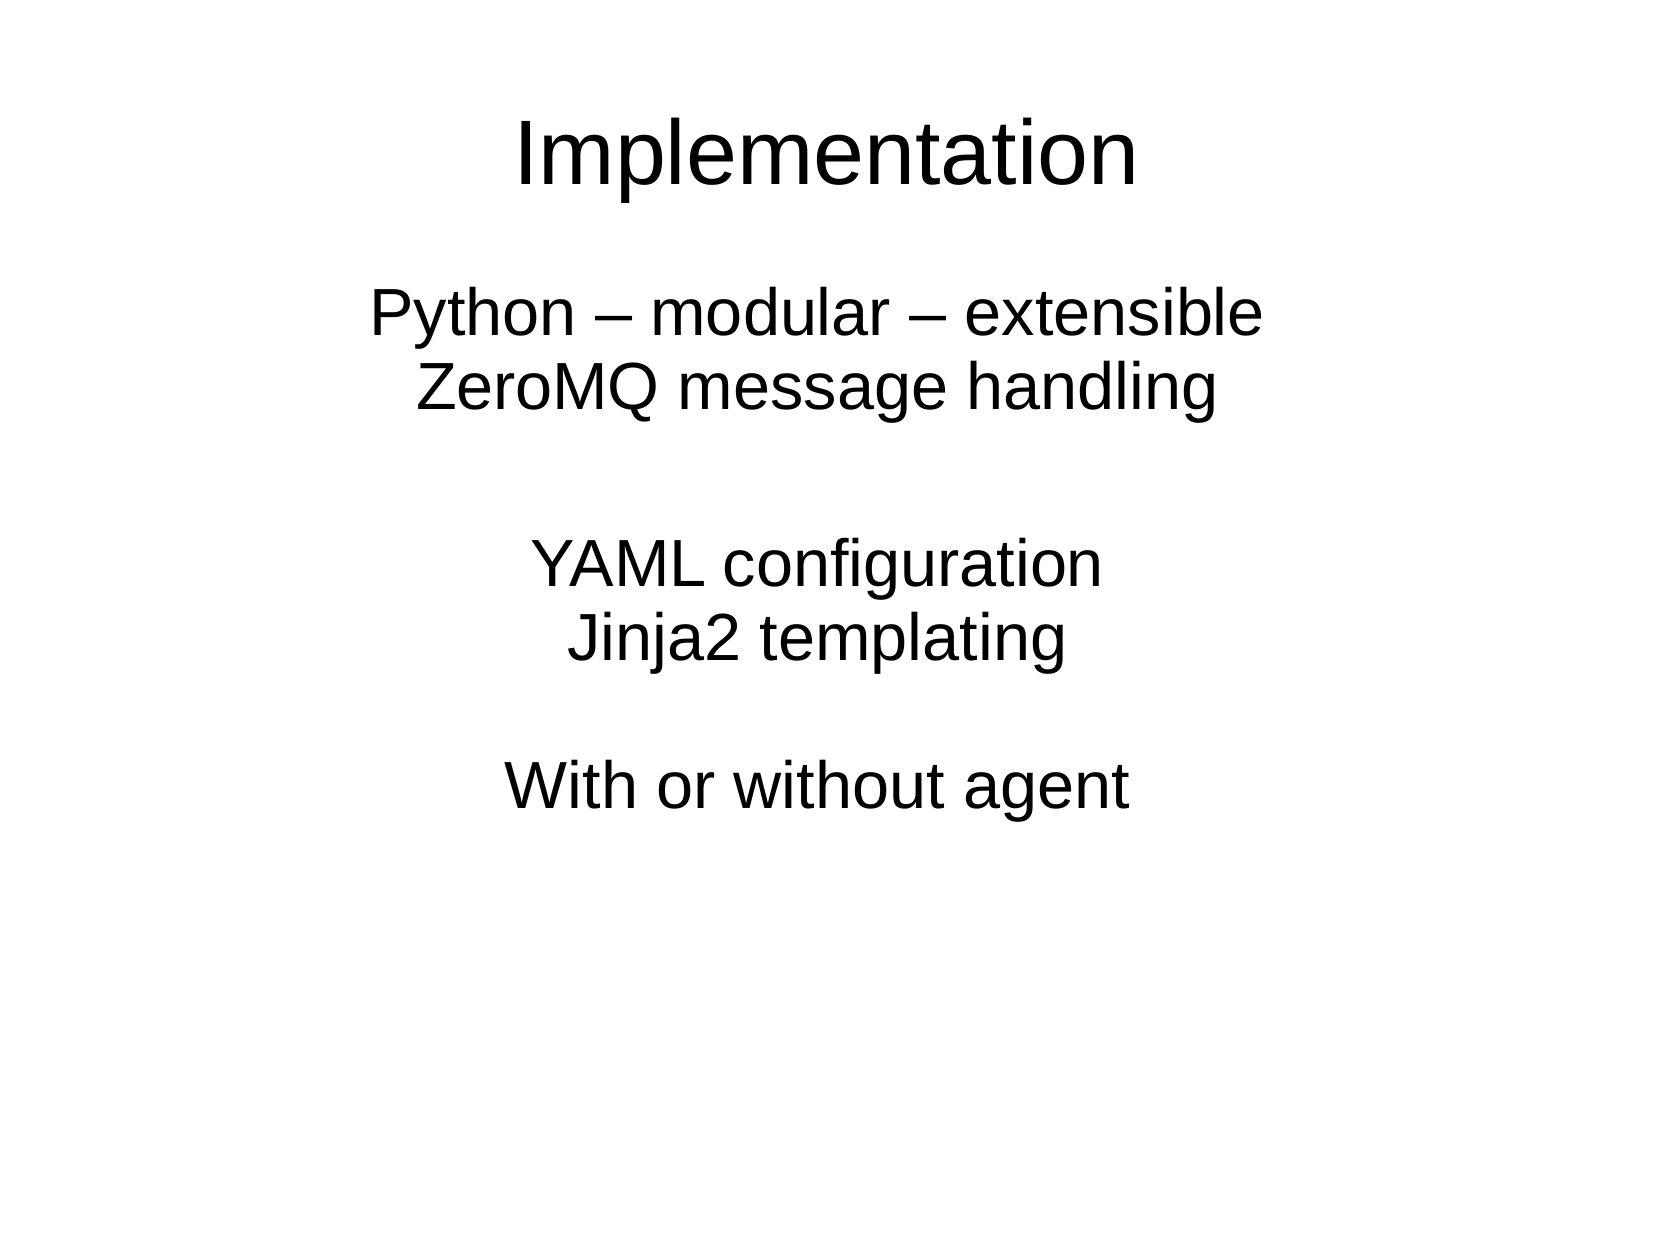

# Implementation
Python – modular – extensible
ZeroMQ message handling
YAML configuration
Jinja2 templating
With or without agent